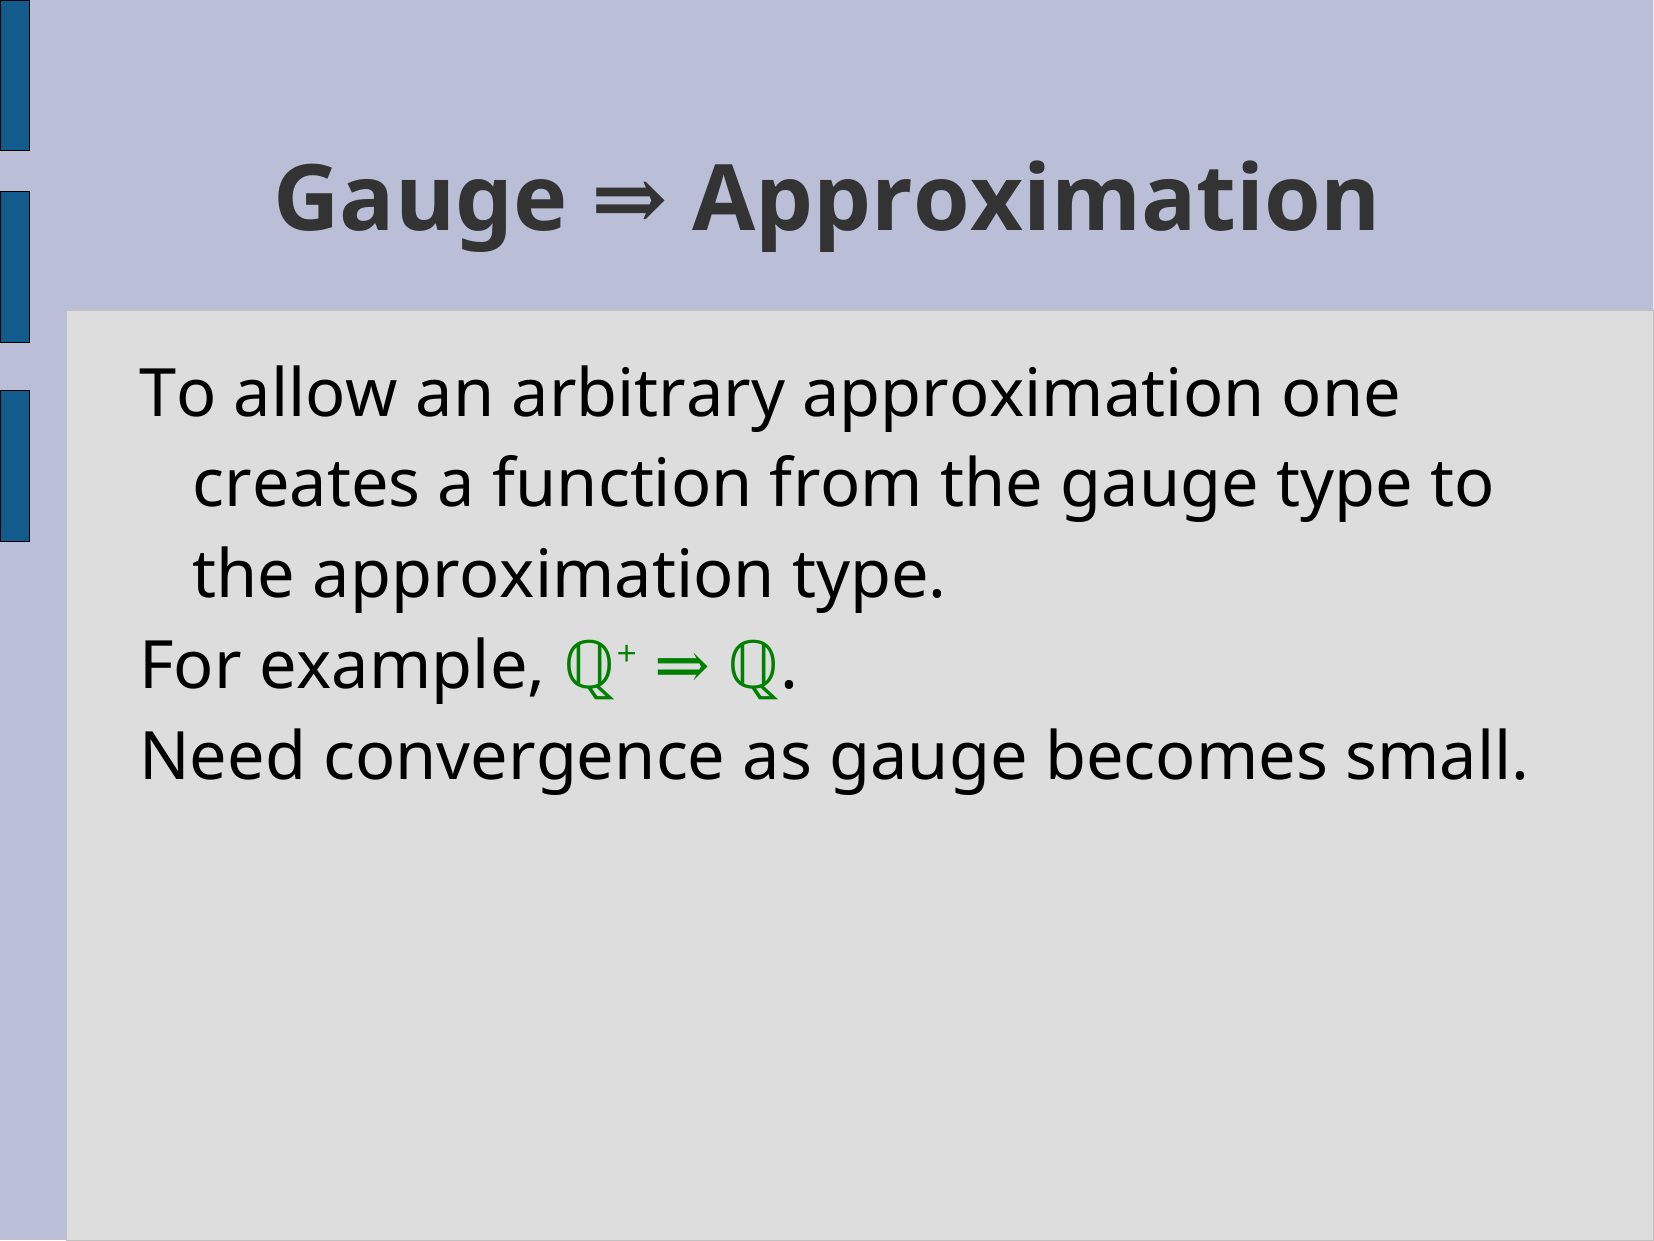

# Gauge ⇒ Approximation
To allow an arbitrary approximation one creates a function from the gauge type to the approximation type.
For example, ℚ+ ⇒ ℚ.
Need convergence as gauge becomes small.